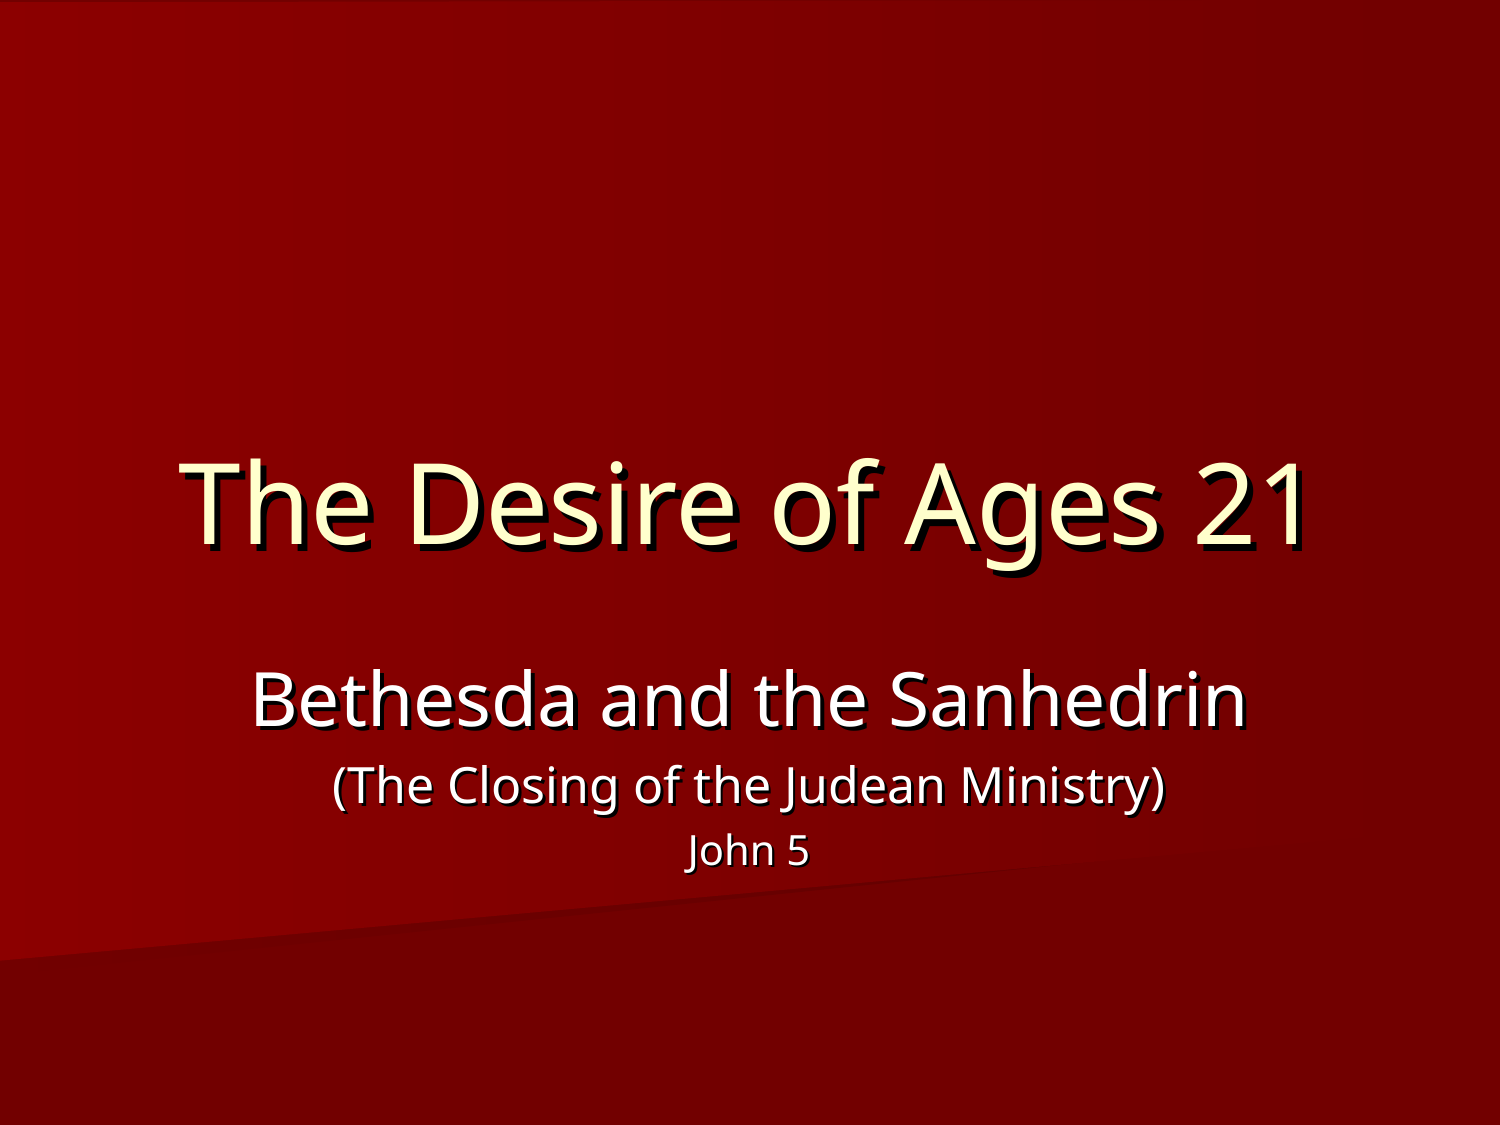

# The Desire of Ages 21
Bethesda and the Sanhedrin
(The Closing of the Judean Ministry)
John 5